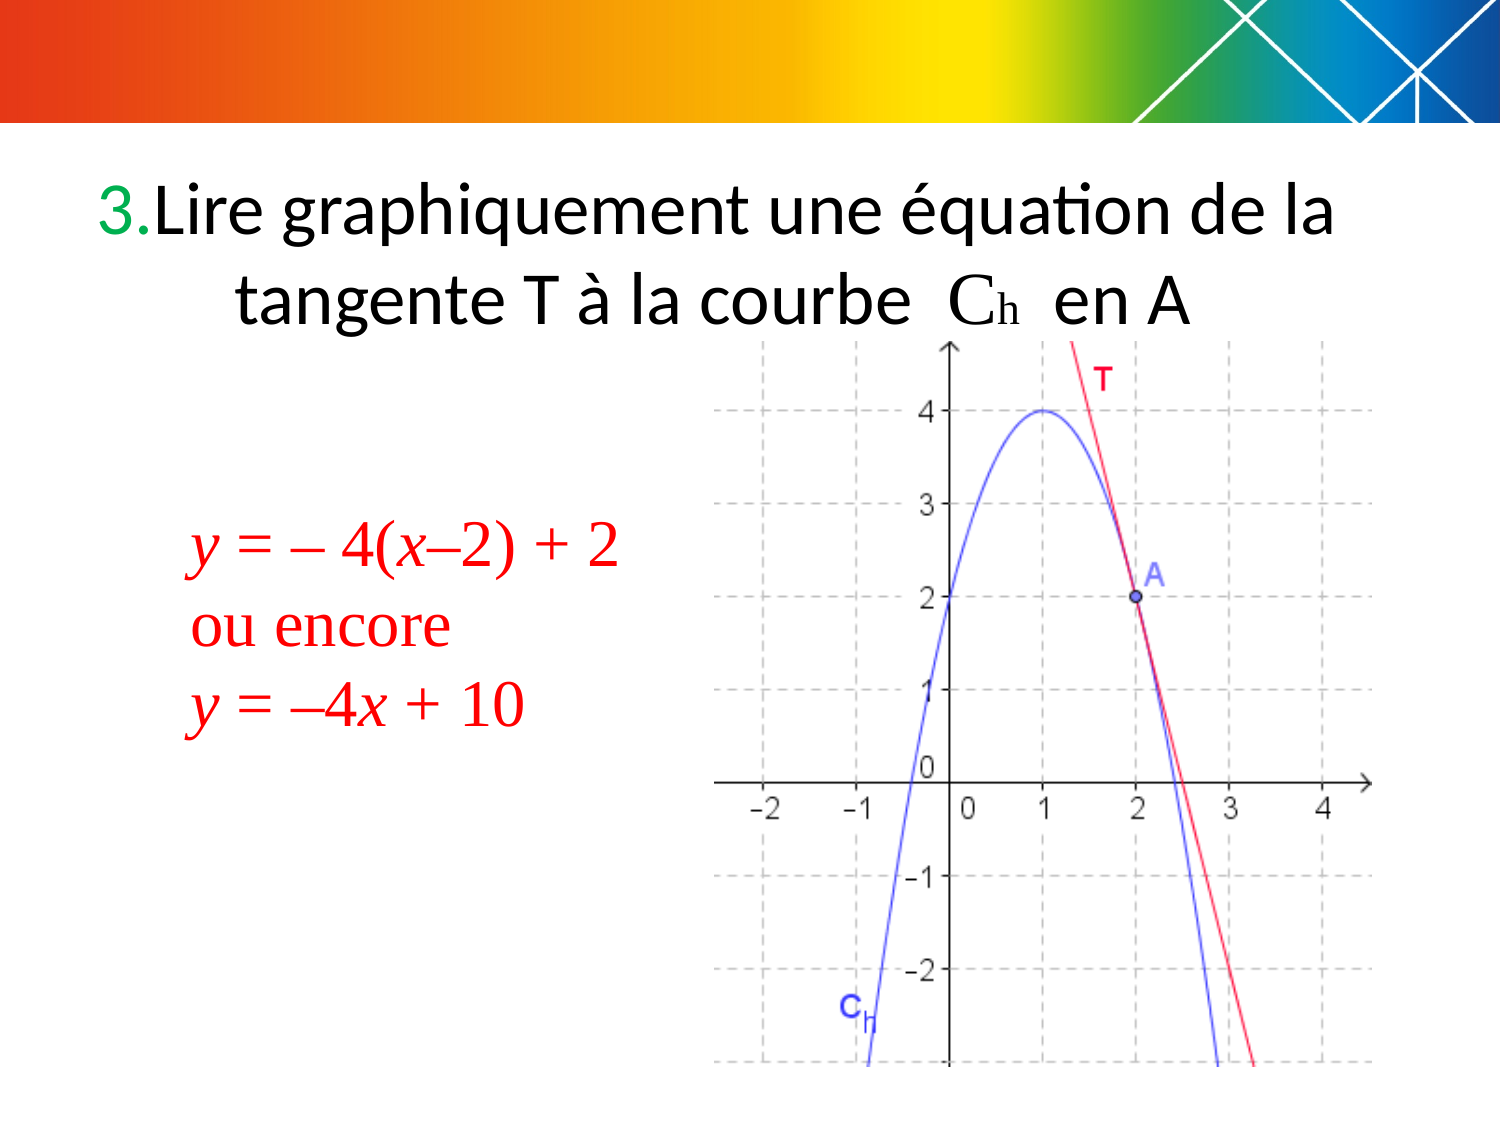

# 3.Lire graphiquement une équation de la tangente T à la courbe Ch en A
y = – 4(x–2) + 2
ou encore
y = –4x + 10